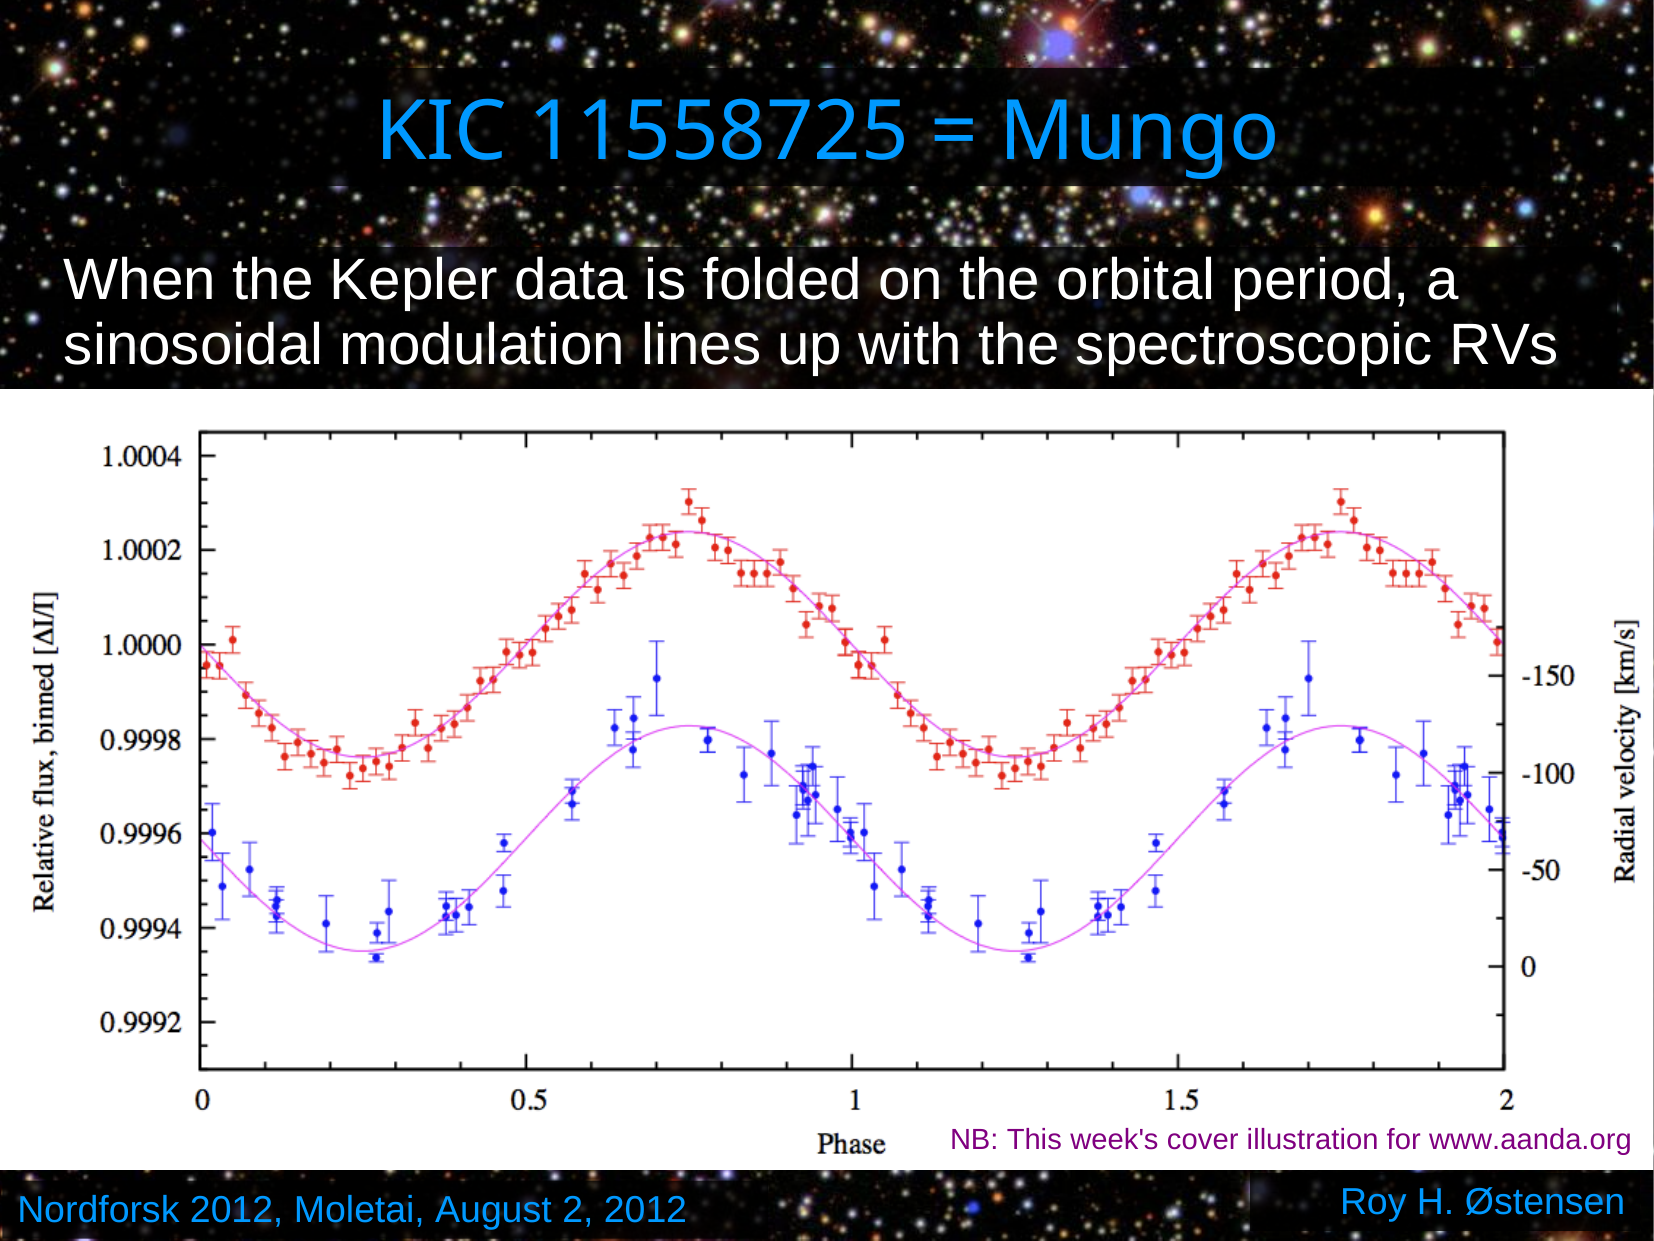

# KIC 11558725 = Mungo
When the Kepler data is folded on the orbital period, a sinosoidal modulation lines up with the spectroscopic RVs
NB: This week's cover illustration for www.aanda.org